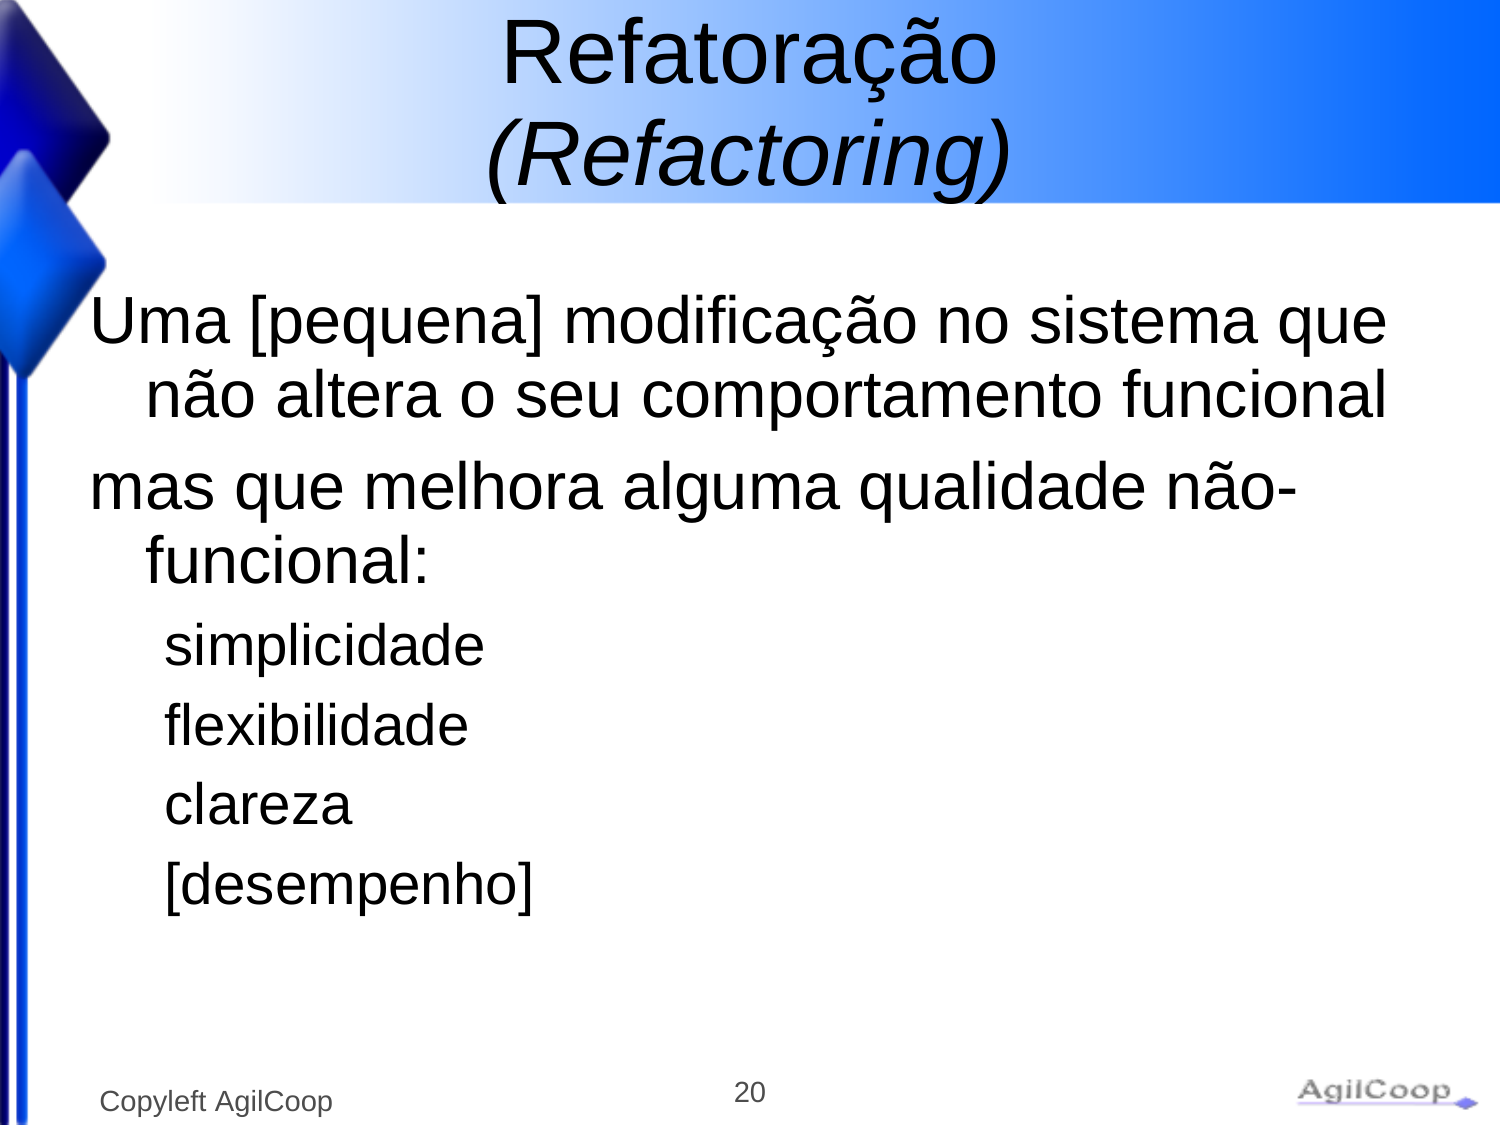

# Refatoração (Refactoring)
Uma [pequena] modificação no sistema que não altera o seu comportamento funcional
mas que melhora alguma qualidade não-funcional:
simplicidade
flexibilidade
clareza
[desempenho]
20